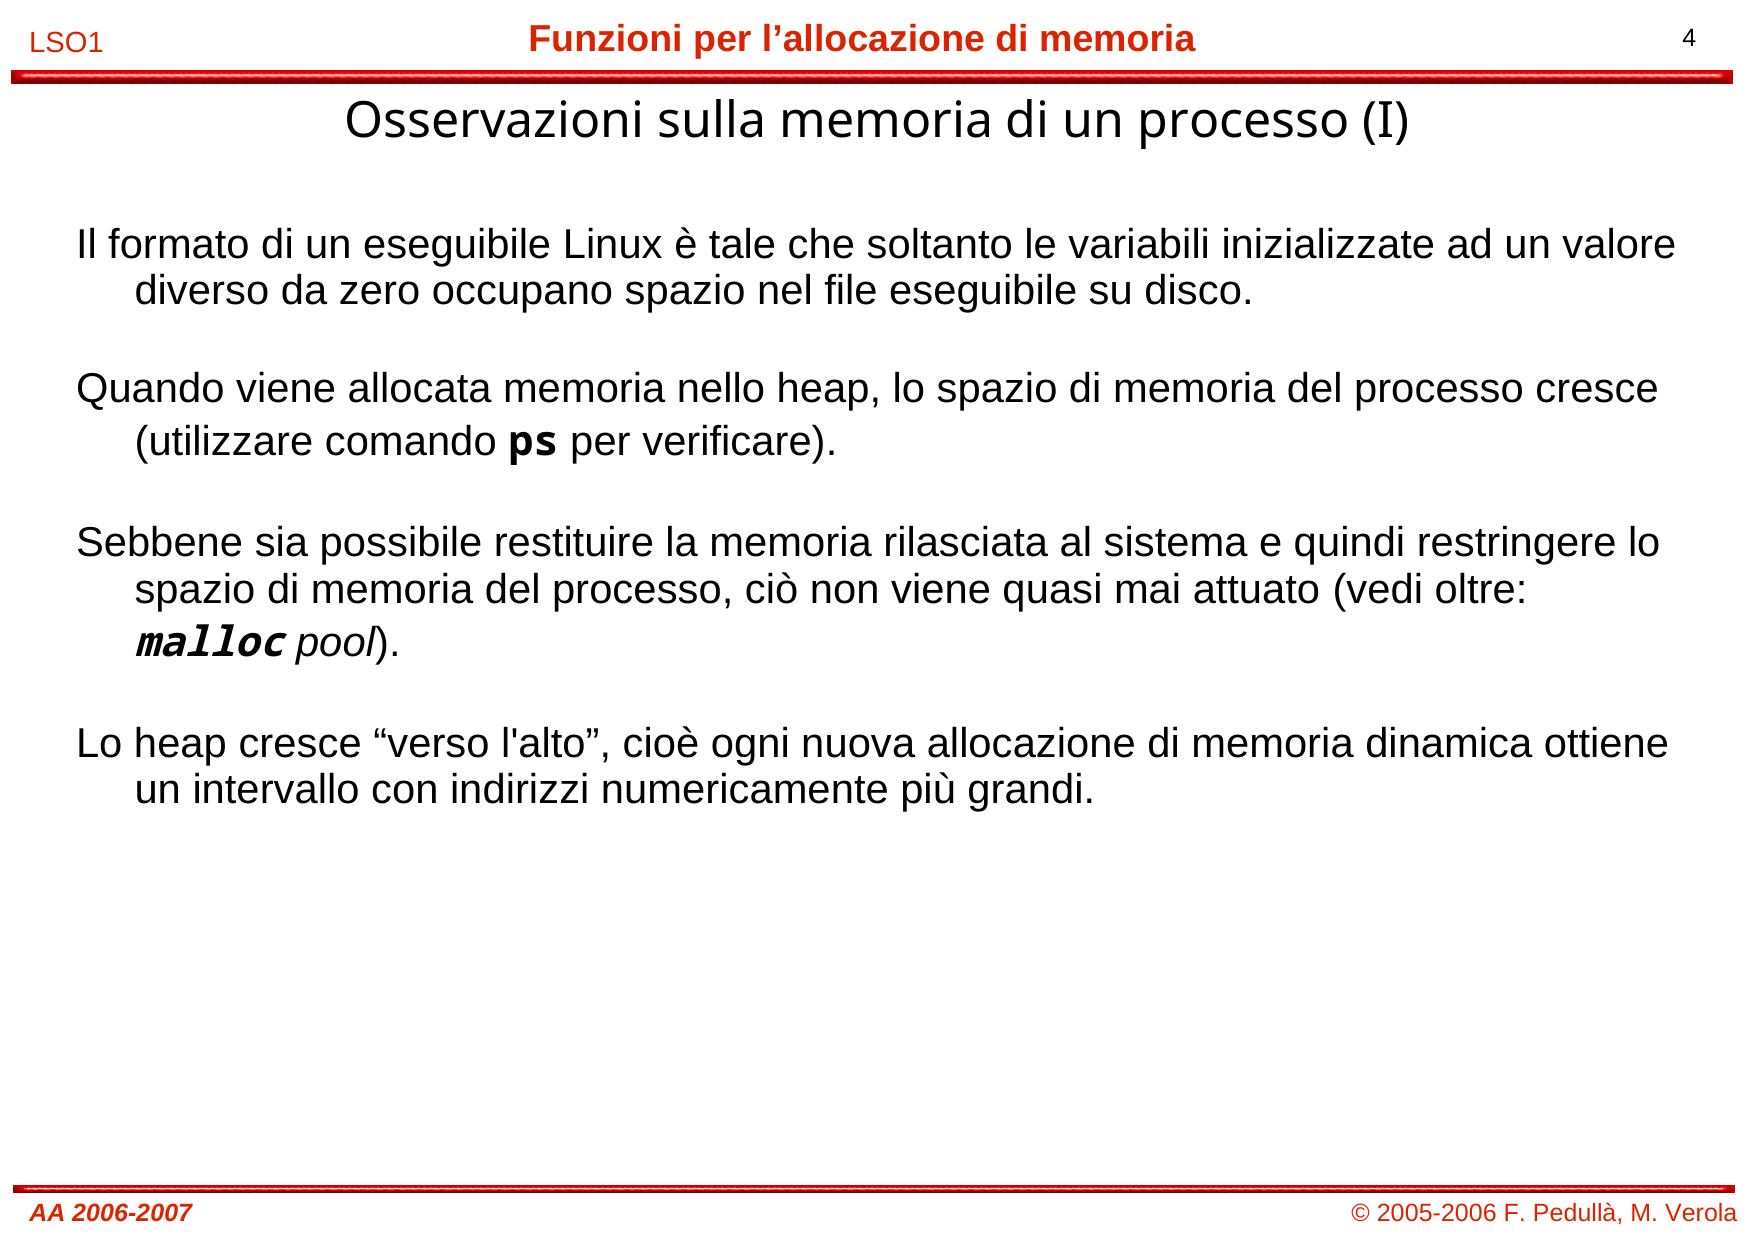

# Osservazioni sulla memoria di un processo (I)
Il formato di un eseguibile Linux è tale che soltanto le variabili inizializzate ad un valore diverso da zero occupano spazio nel file eseguibile su disco.
Quando viene allocata memoria nello heap, lo spazio di memoria del processo cresce (utilizzare comando ps per verificare).
Sebbene sia possibile restituire la memoria rilasciata al sistema e quindi restringere lo spazio di memoria del processo, ciò non viene quasi mai attuato (vedi oltre: malloc pool).
Lo heap cresce “verso l'alto”, cioè ogni nuova allocazione di memoria dinamica ottiene un intervallo con indirizzi numericamente più grandi.